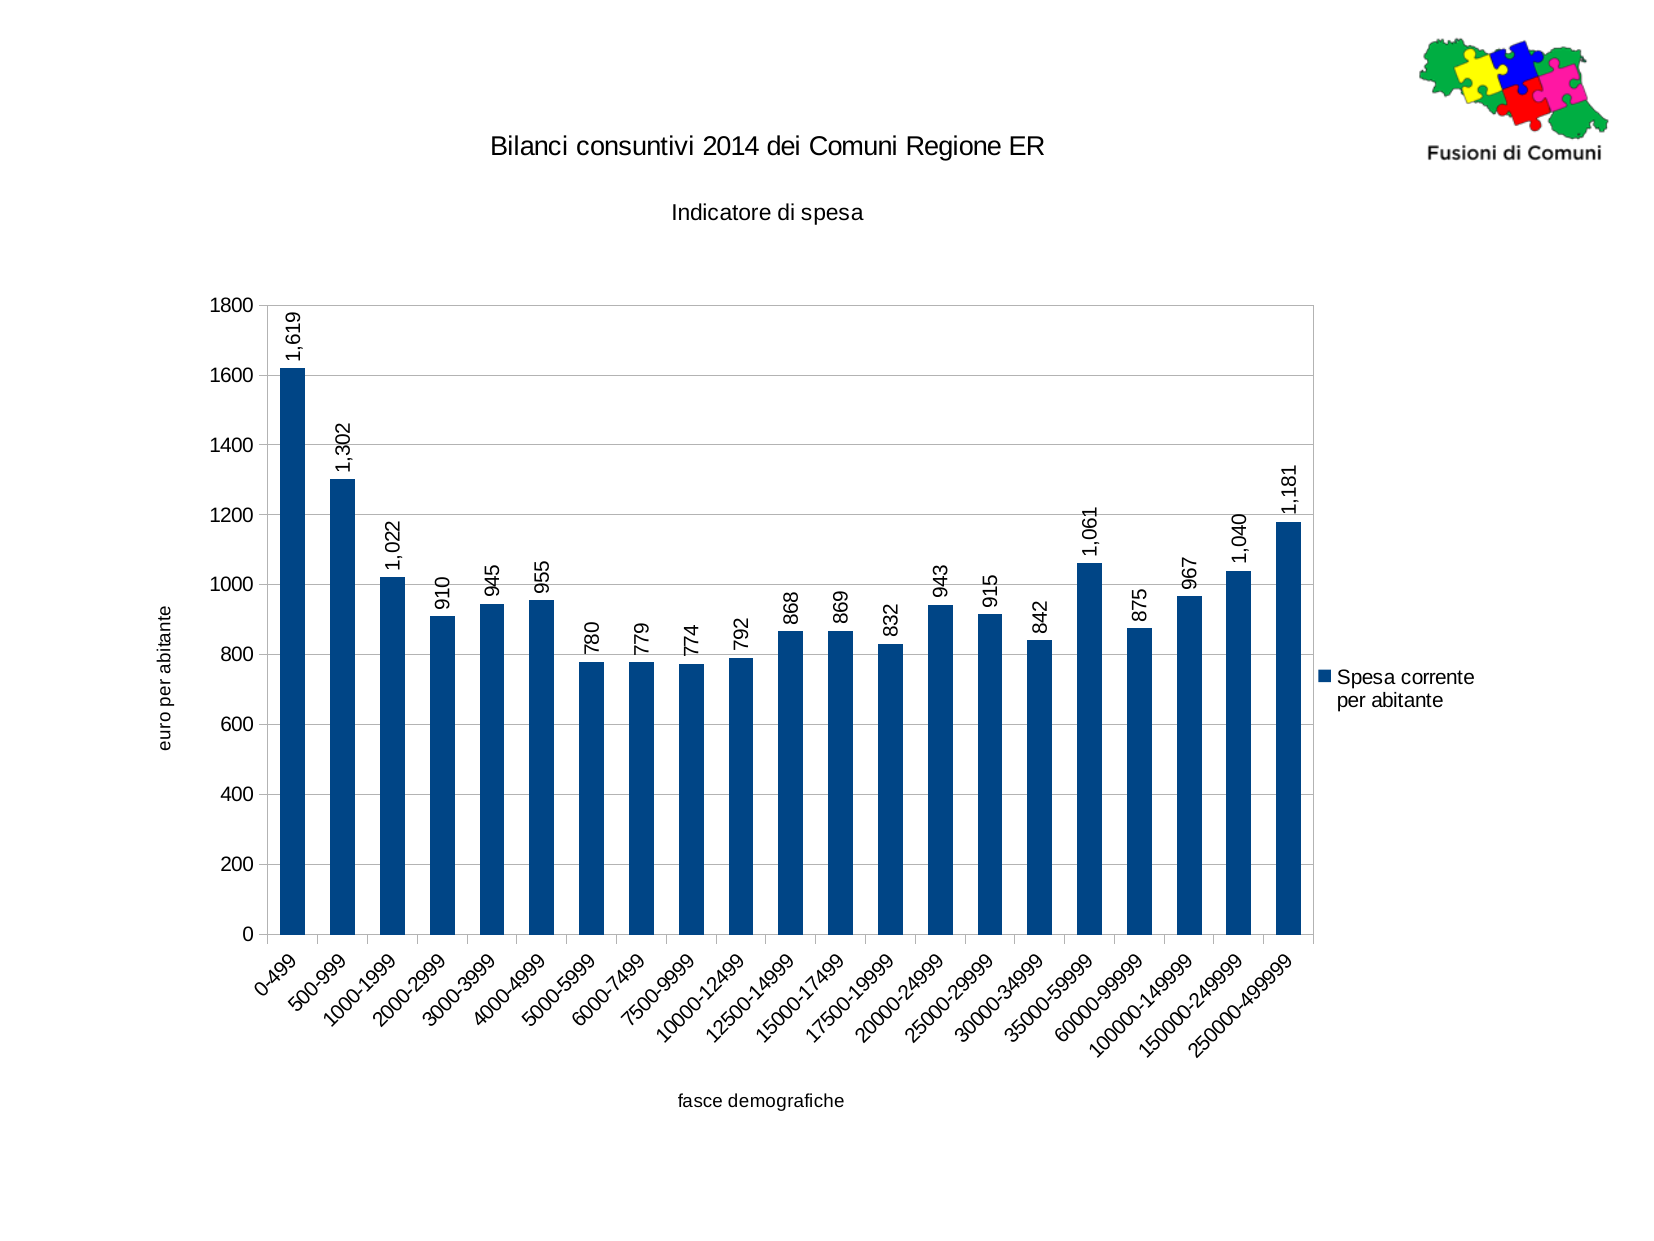

### Chart: Bilanci consuntivi 2014 dei Comuni Regione ER
Indicatore di spesa
| Category | Spesa corrente per abitante |
|---|---|
| 0-499 | 1619.25 |
| 500-999 | 1301.9375 |
| 1000-1999 | 1022.26470588235 |
| 2000-2999 | 910.235294117647 |
| 3000-3999 | 945.333333333333 |
| 4000-4999 | 955.428571428572 |
| 5000-5999 | 779.904761904762 |
| 6000-7499 | 778.742857142857 |
| 7500-9999 | 774.285714285714 |
| 10000-12499 | 792.178571428572 |
| 12500-14999 | 867.625 |
| 15000-17499 | 868.8 |
| 17500-19999 | 831.571428571429 |
| 20000-24999 | 943.2 |
| 25000-29999 | 915.285714285714 |
| 30000-34999 | 842.2 |
| 35000-59999 | 1061.2 |
| 60000-99999 | 875.333333333333 |
| 100000-149999 | 967.0 |
| 150000-249999 | 1040.25 |
| 250000-499999 | 1181.0 |